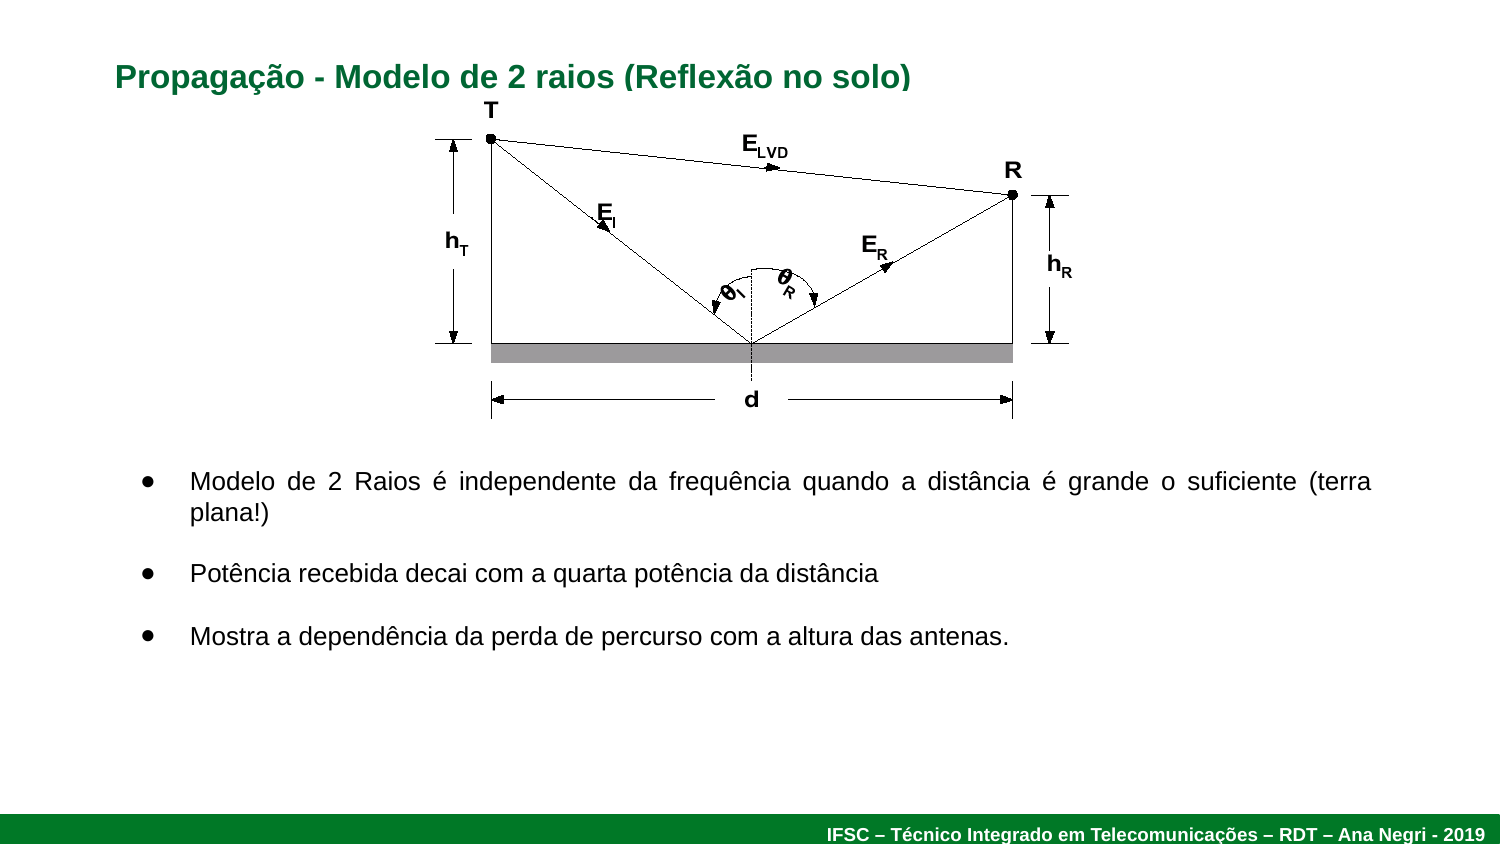

Propagação - Modelo de 2 raios (Reflexão no solo)
Modelo de 2 Raios é independente da frequência quando a distância é grande o suficiente (terra plana!)
Potência recebida decai com a quarta potência da distância
Mostra a dependência da perda de percurso com a altura das antenas.
IFSC – Técnico Integrado em Telecomunicações – RDT – Ana Negri - 2019